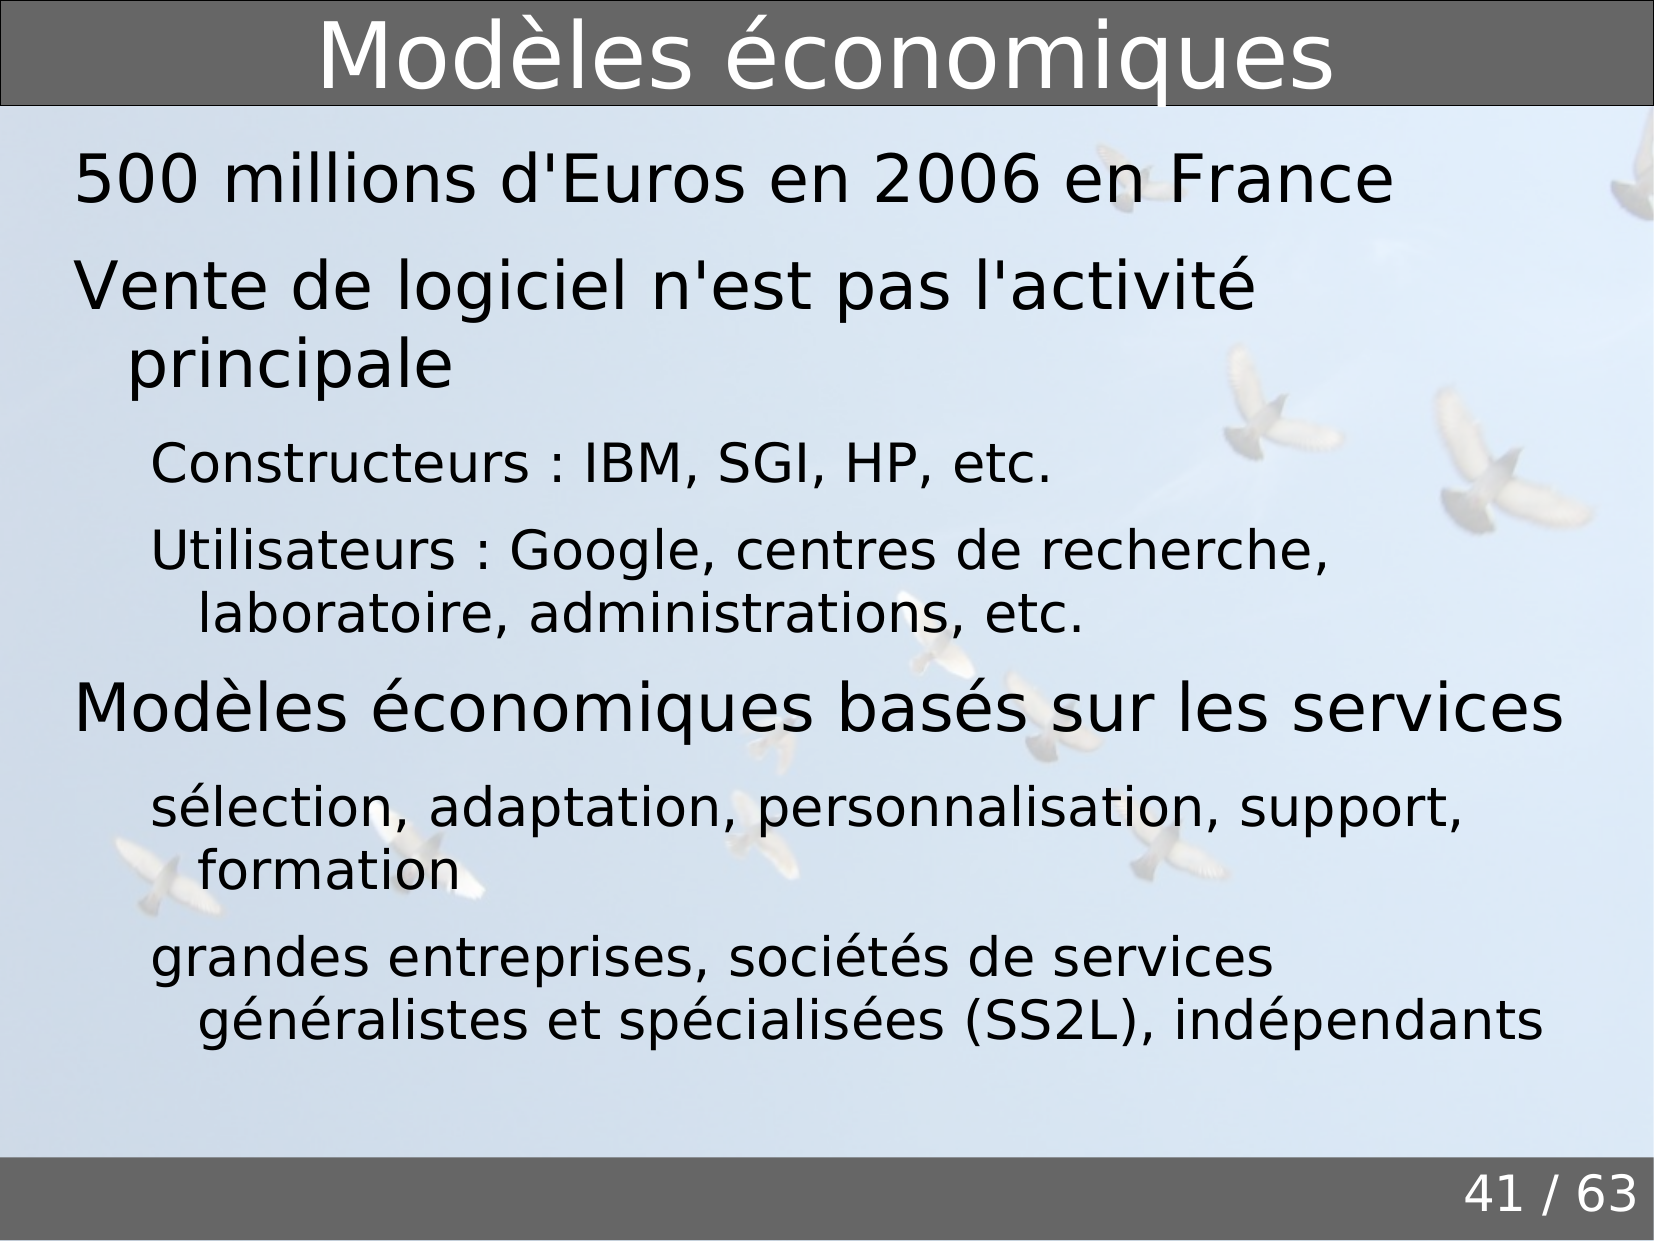

# Modèles économiques
500 millions d'Euros en 2006 en France
Vente de logiciel n'est pas l'activité principale
Constructeurs : IBM, SGI, HP, etc.
Utilisateurs : Google, centres de recherche, laboratoire, administrations, etc.
Modèles économiques basés sur les services
sélection, adaptation, personnalisation, support, formation
grandes entreprises, sociétés de services généralistes et spécialisées (SS2L), indépendants